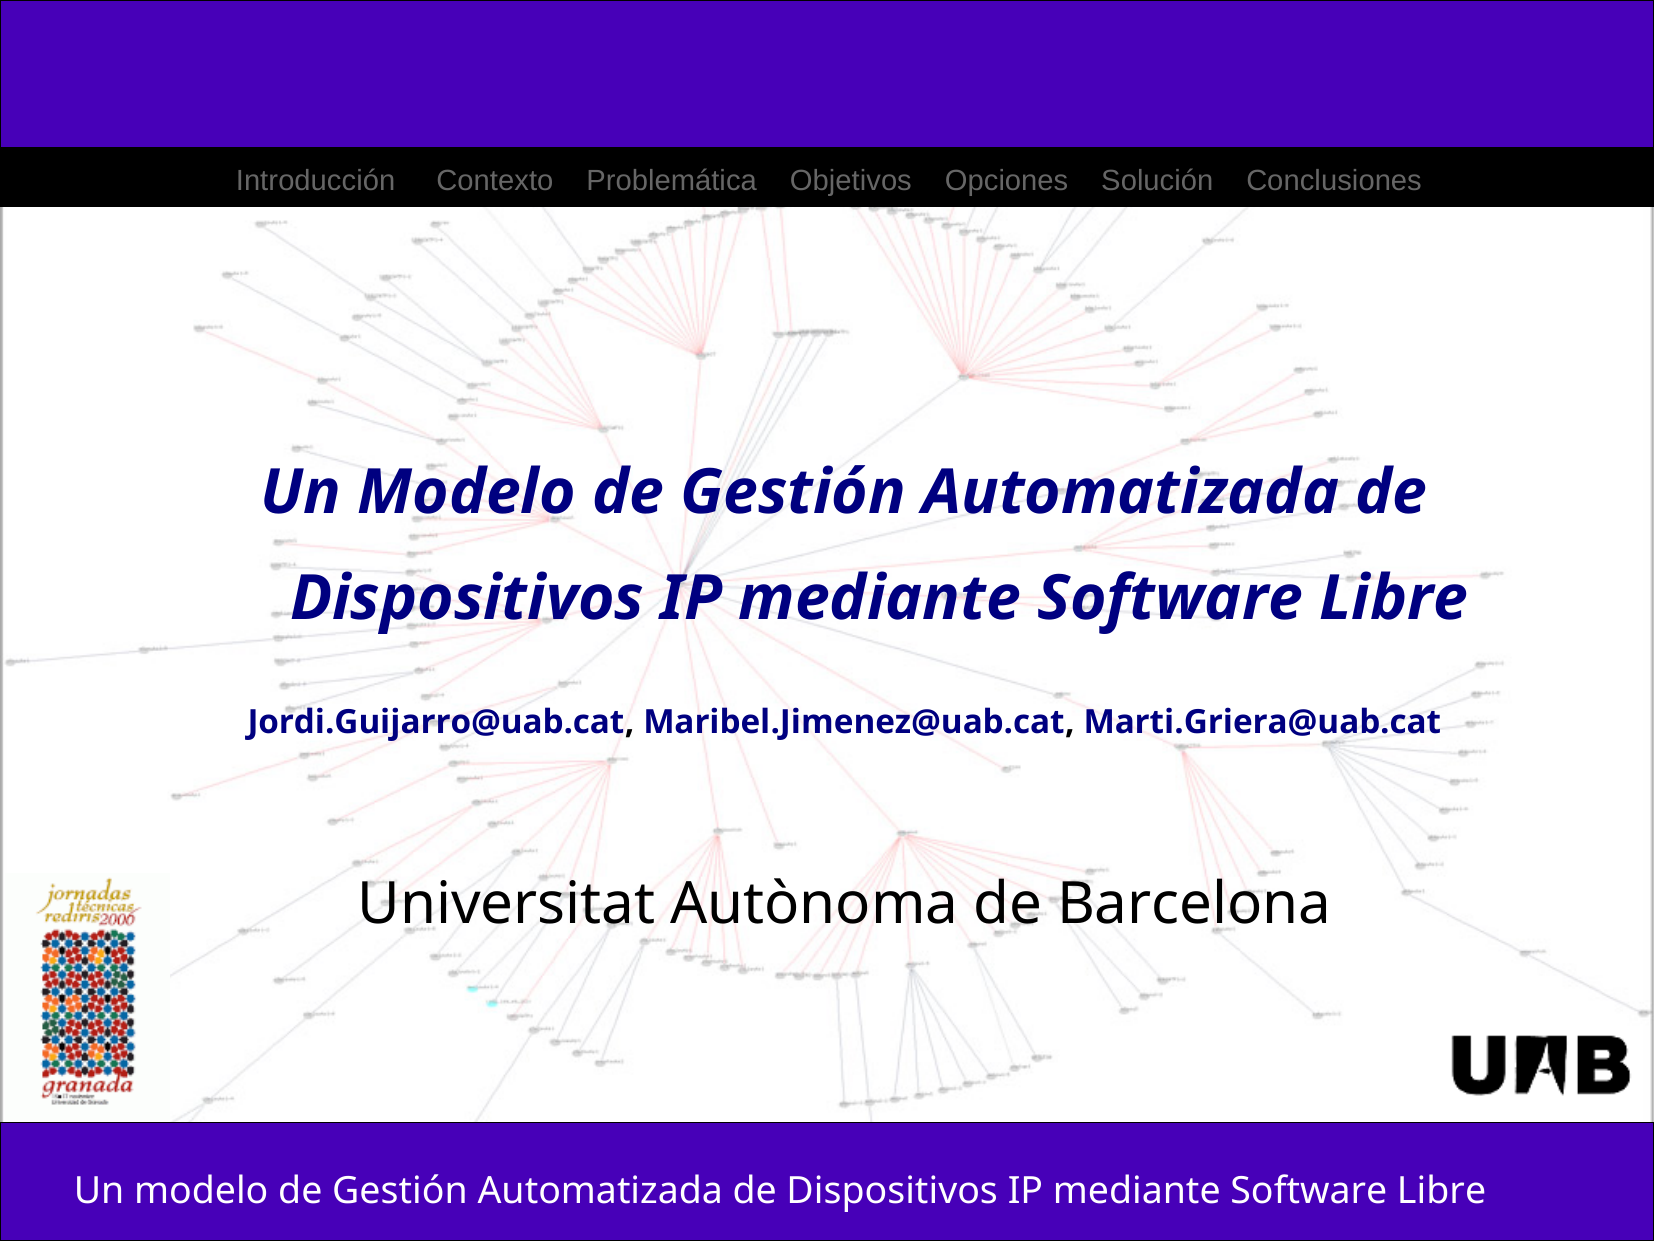

Introducción Contexto Problemática Objetivos Opciones Solución Conclusiones
# Un Modelo de Gestión Automatizada de Dispositivos IP mediante Software Libre
Jordi.Guijarro@uab.cat, Maribel.Jimenez@uab.cat, Marti.Griera@uab.cat
Universitat Autònoma de Barcelona